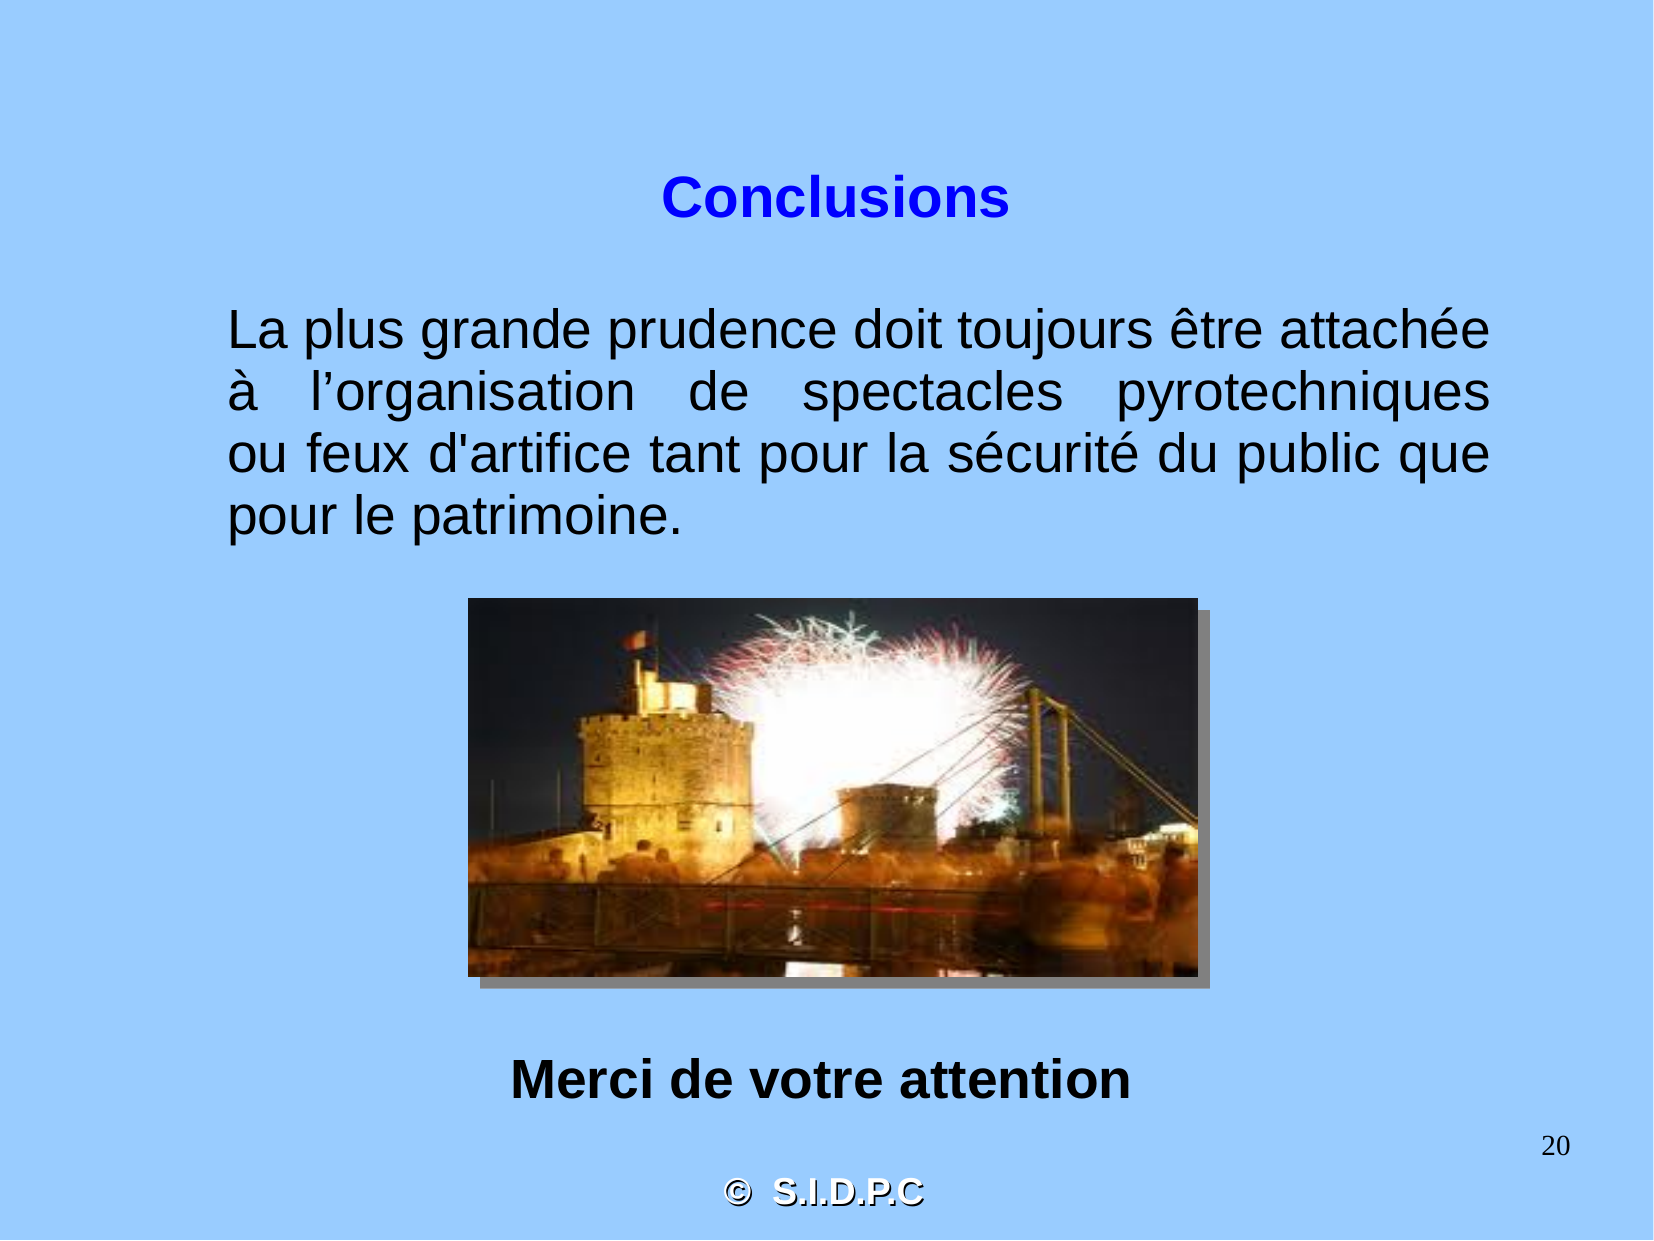

# Conclusions
La plus grande prudence doit toujours être attachée
à l’organisation de spectacles pyrotechniques
ou feux d'artifice tant pour la sécurité du public que
pour le patrimoine.
Merci de votre attention
20
© S.I.D.P.C